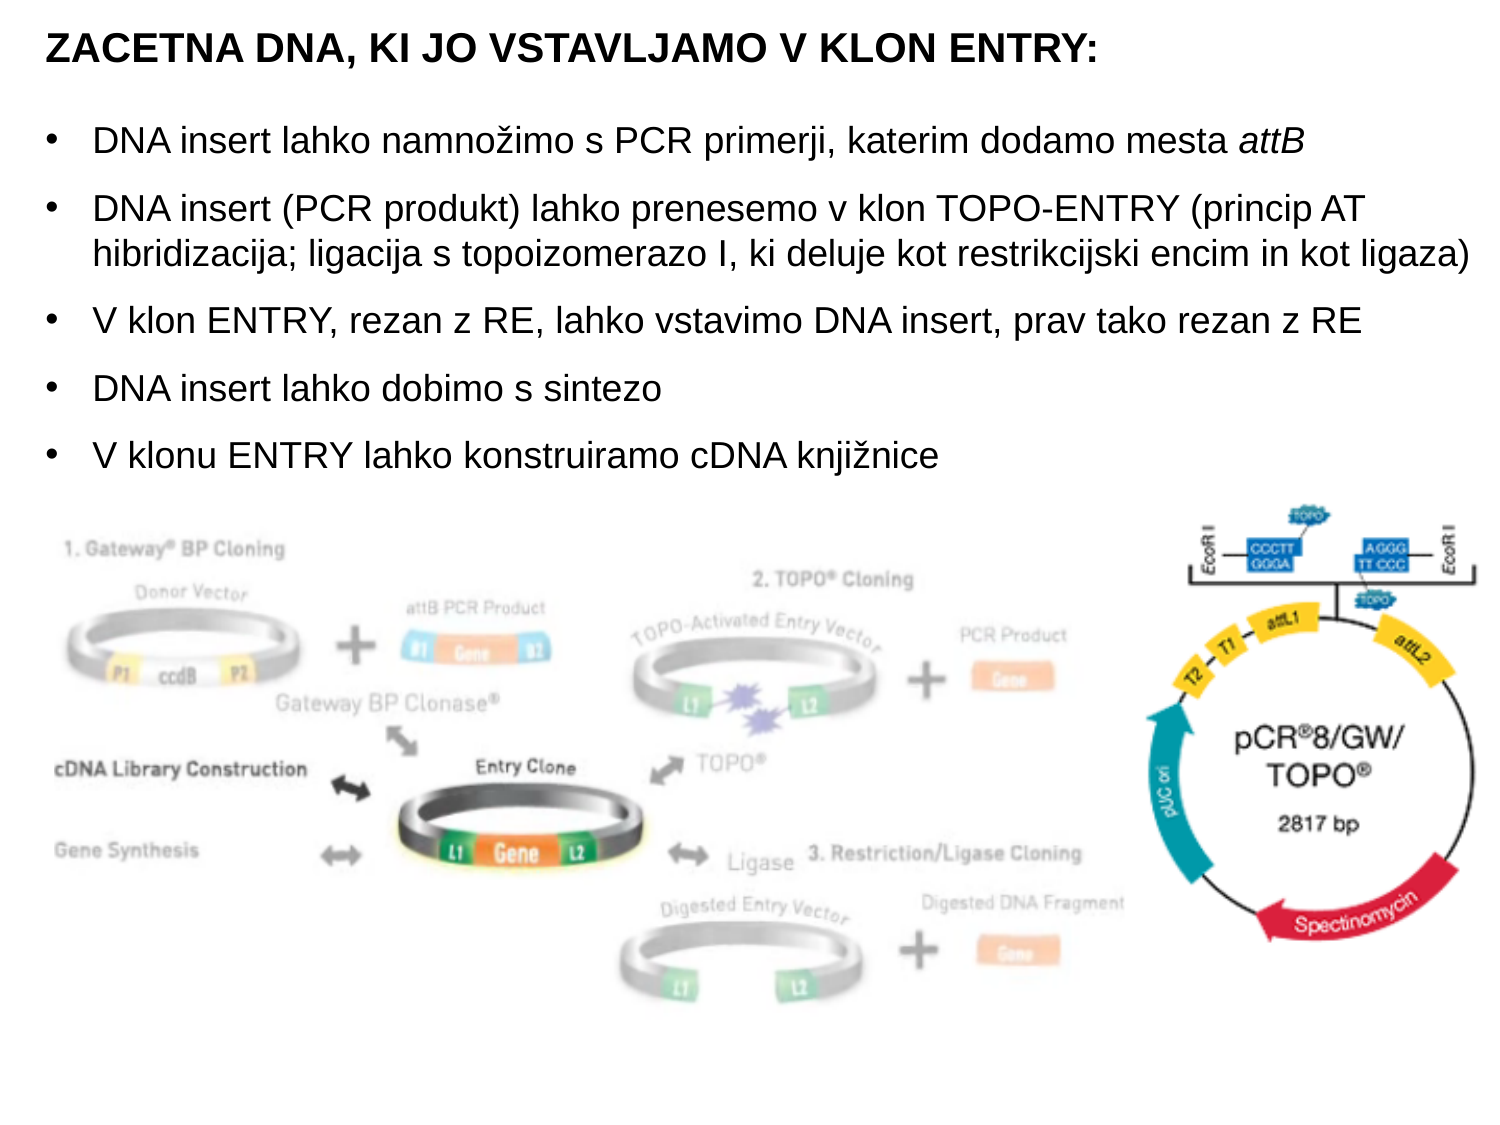

ZACETNA DNA, KI JO VSTAVLJAMO V KLON ENTRY:
DNA insert lahko namnožimo s PCR primerji, katerim dodamo mesta attB
DNA insert (PCR produkt) lahko prenesemo v klon TOPO-ENTRY (princip AT hibridizacija; ligacija s topoizomerazo I, ki deluje kot restrikcijski encim in kot ligaza)
V klon ENTRY, rezan z RE, lahko vstavimo DNA insert, prav tako rezan z RE
DNA insert lahko dobimo s sintezo
V klonu ENTRY lahko konstruiramo cDNA knjižnice